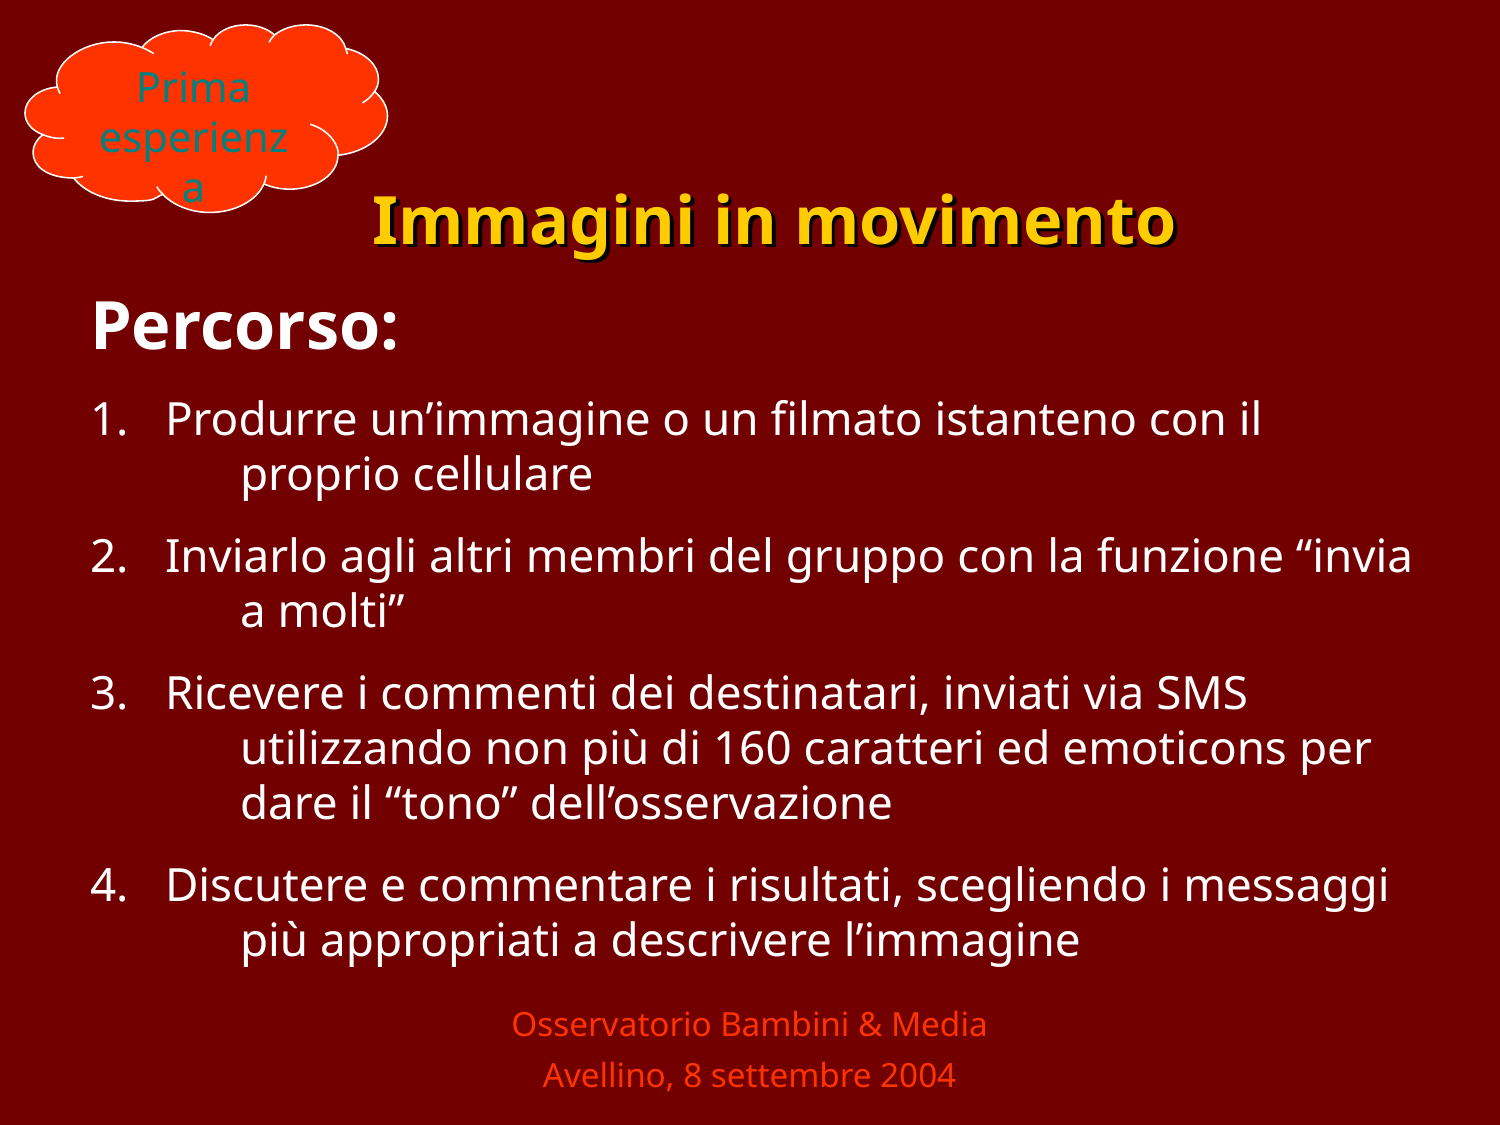

Prima esperienza
Immagini in movimento
Percorso:
Produrre un’immagine o un filmato istanteno con il proprio cellulare
Inviarlo agli altri membri del gruppo con la funzione “invia a molti”
Ricevere i commenti dei destinatari, inviati via SMS utilizzando non più di 160 caratteri ed emoticons per dare il “tono” dell’osservazione
Discutere e commentare i risultati, scegliendo i messaggi più appropriati a descrivere l’immagine
Osservatorio Bambini & Media
Avellino, 8 settembre 2004